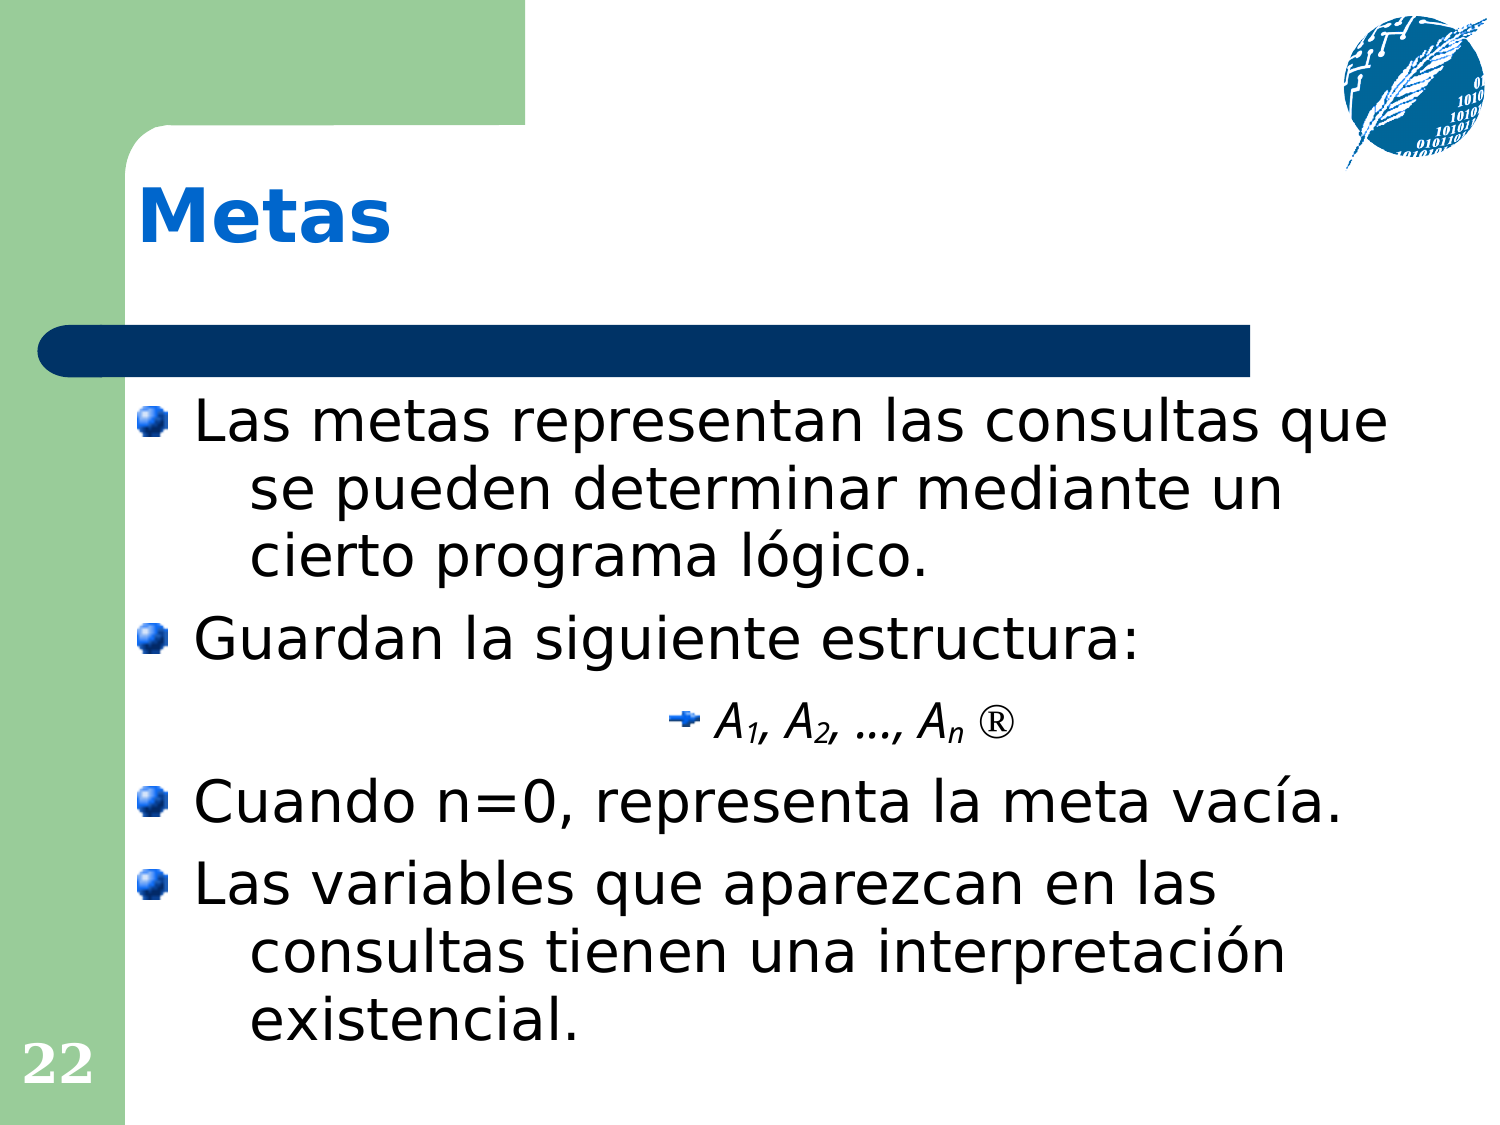

# Metas
Las metas representan las consultas que se pueden determinar mediante un cierto programa lógico.
Guardan la siguiente estructura:
A1, A2, ..., An ®
Cuando n=0, representa la meta vacía.
Las variables que aparezcan en las consultas tienen una interpretación existencial.
22